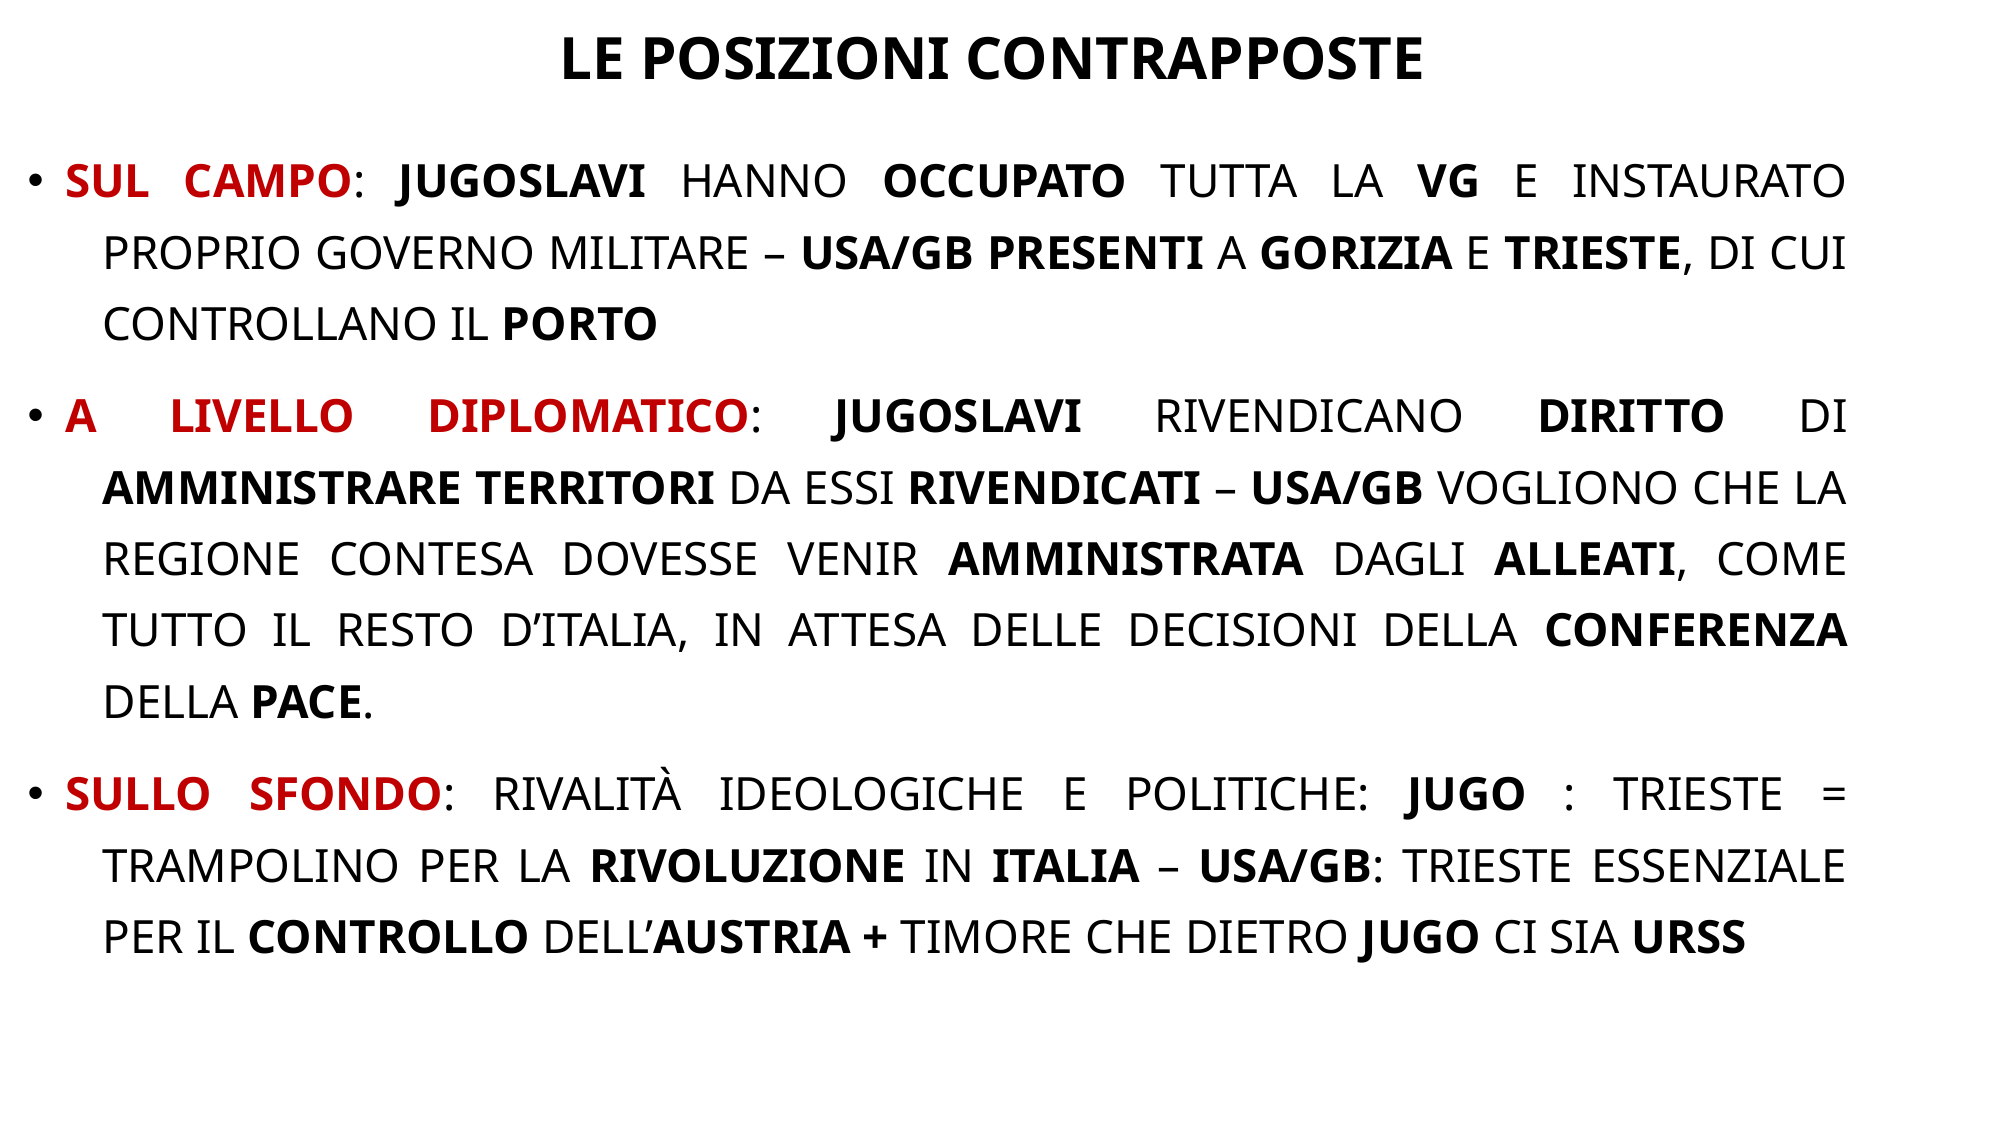

# LE POSIZIONI CONTRAPPOSTE
SUL CAMPO: JUGOSLAVI HANNO OCCUPATO TUTTA LA VG E INSTAURATO PROPRIO GOVERNO MILITARE – USA/GB PRESENTI A GORIZIA E TRIESTE, DI CUI CONTROLLANO IL PORTO
A LIVELLO DIPLOMATICO: JUGOSLAVI RIVENDICANO DIRITTO DI AMMINISTRARE TERRITORI DA ESSI RIVENDICATI – USA/GB VOGLIONO CHE LA REGIONE CONTESA DOVESSE VENIR AMMINISTRATA DAGLI ALLEATI, COME TUTTO IL RESTO D’ITALIA, IN ATTESA DELLE DECISIONI DELLA CONFERENZA DELLA PACE.
SULLO SFONDO: RIVALITÀ IDEOLOGICHE E POLITICHE: JUGO : TRIESTE = TRAMPOLINO PER LA RIVOLUZIONE IN ITALIA – USA/GB: TRIESTE ESSENZIALE PER IL CONTROLLO DELL’AUSTRIA + TIMORE CHE DIETRO JUGO CI SIA URSS